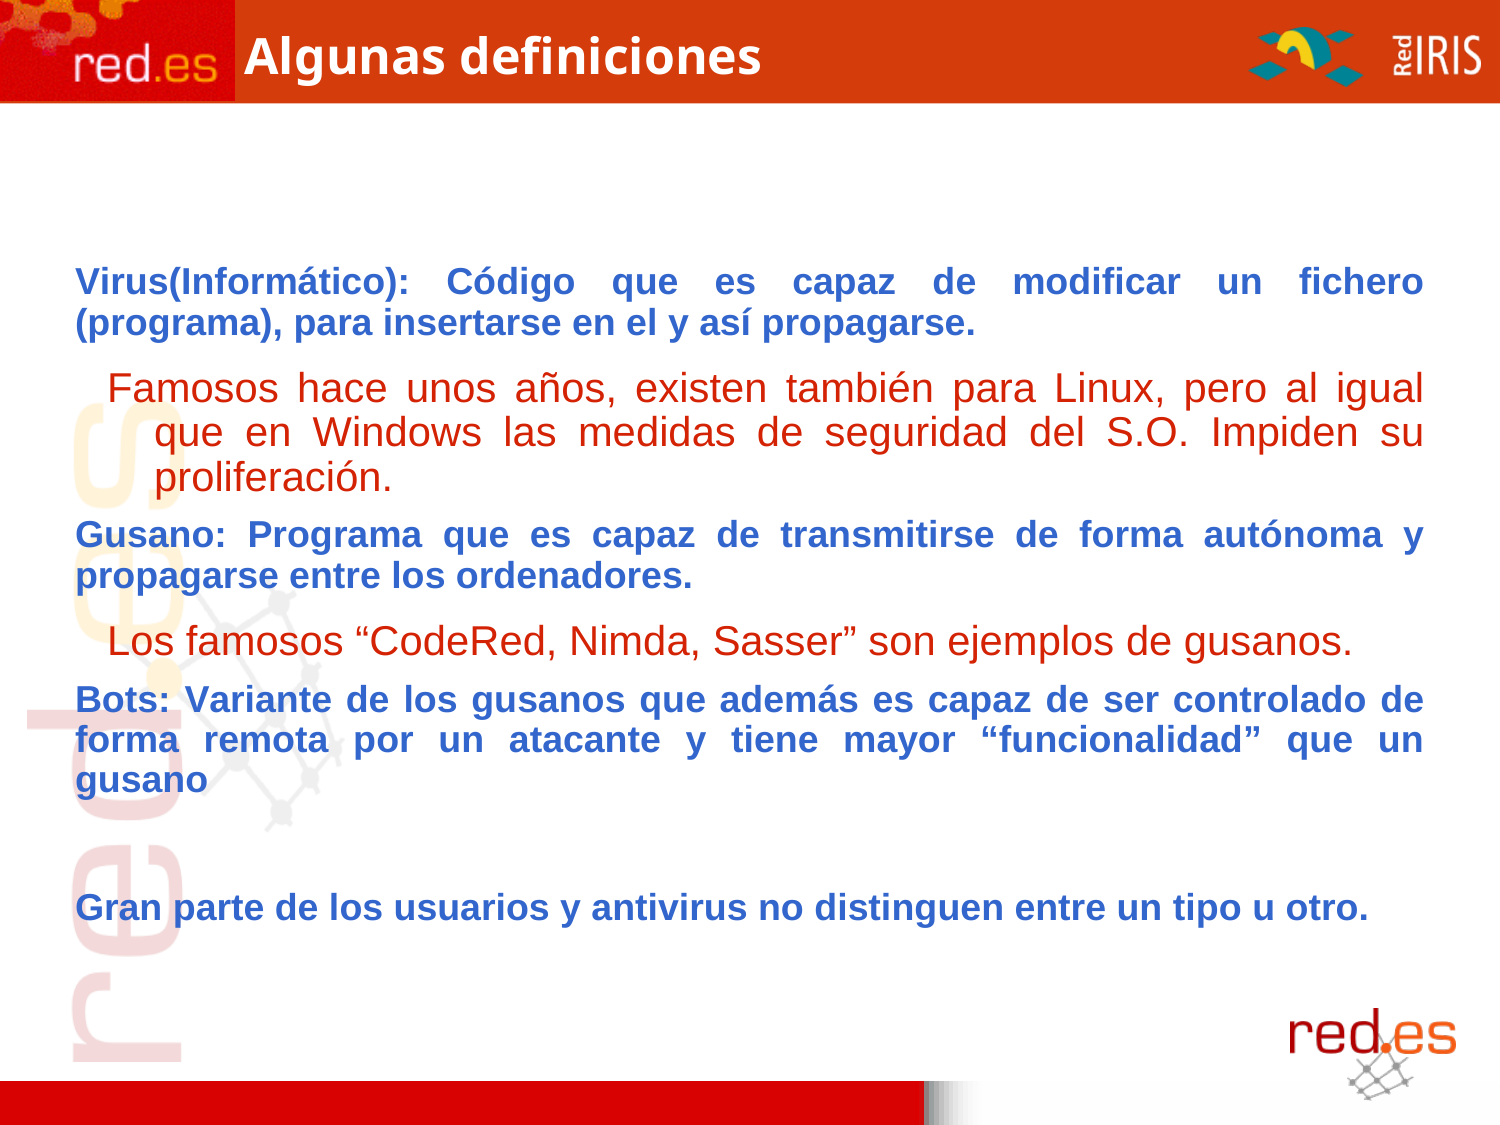

# Algunas definiciones
Virus(Informático): Código que es capaz de modificar un fichero (programa), para insertarse en el y así propagarse.
Famosos hace unos años, existen también para Linux, pero al igual que en Windows las medidas de seguridad del S.O. Impiden su proliferación.
Gusano: Programa que es capaz de transmitirse de forma autónoma y propagarse entre los ordenadores.
Los famosos “CodeRed, Nimda, Sasser” son ejemplos de gusanos.
Bots: Variante de los gusanos que además es capaz de ser controlado de forma remota por un atacante y tiene mayor “funcionalidad” que un gusano
Gran parte de los usuarios y antivirus no distinguen entre un tipo u otro.